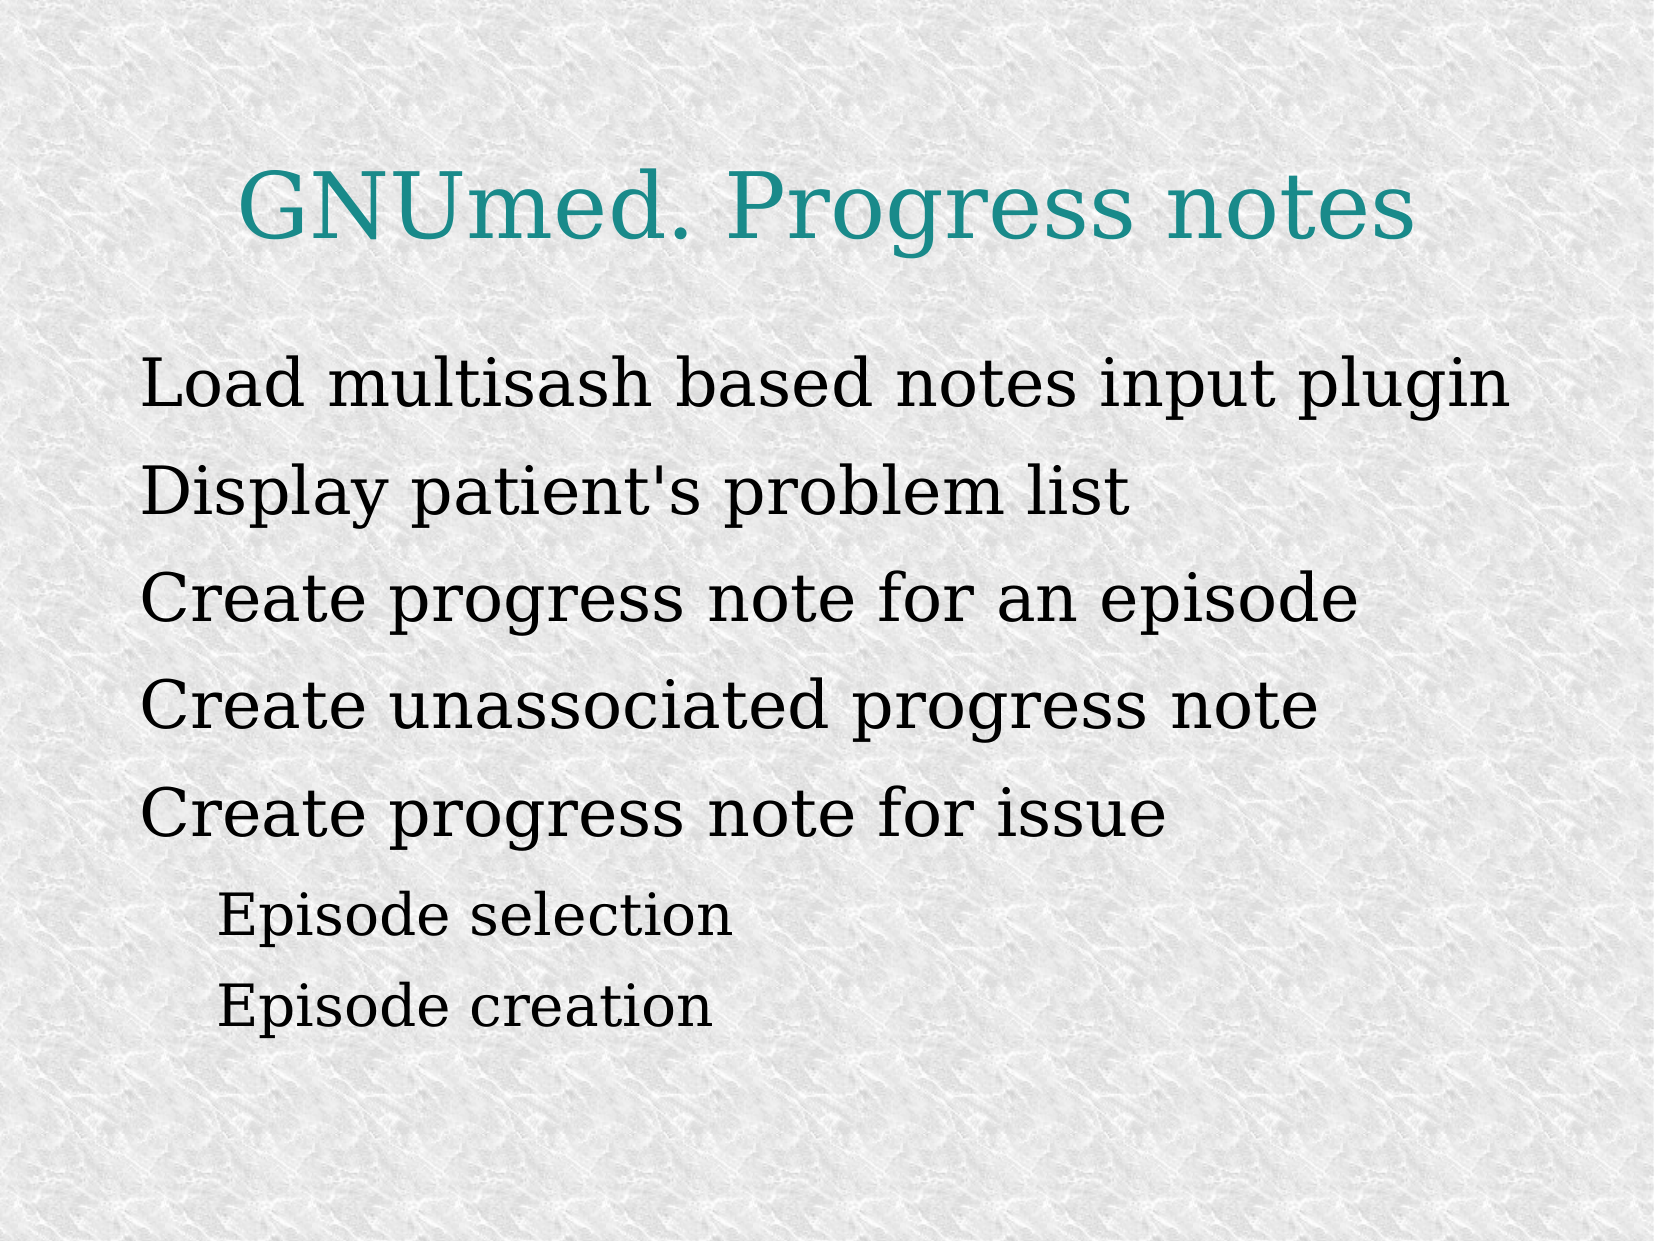

# GNUmed. Progress notes
Load multisash based notes input plugin
Display patient's problem list
Create progress note for an episode
Create unassociated progress note
Create progress note for issue
Episode selection
Episode creation